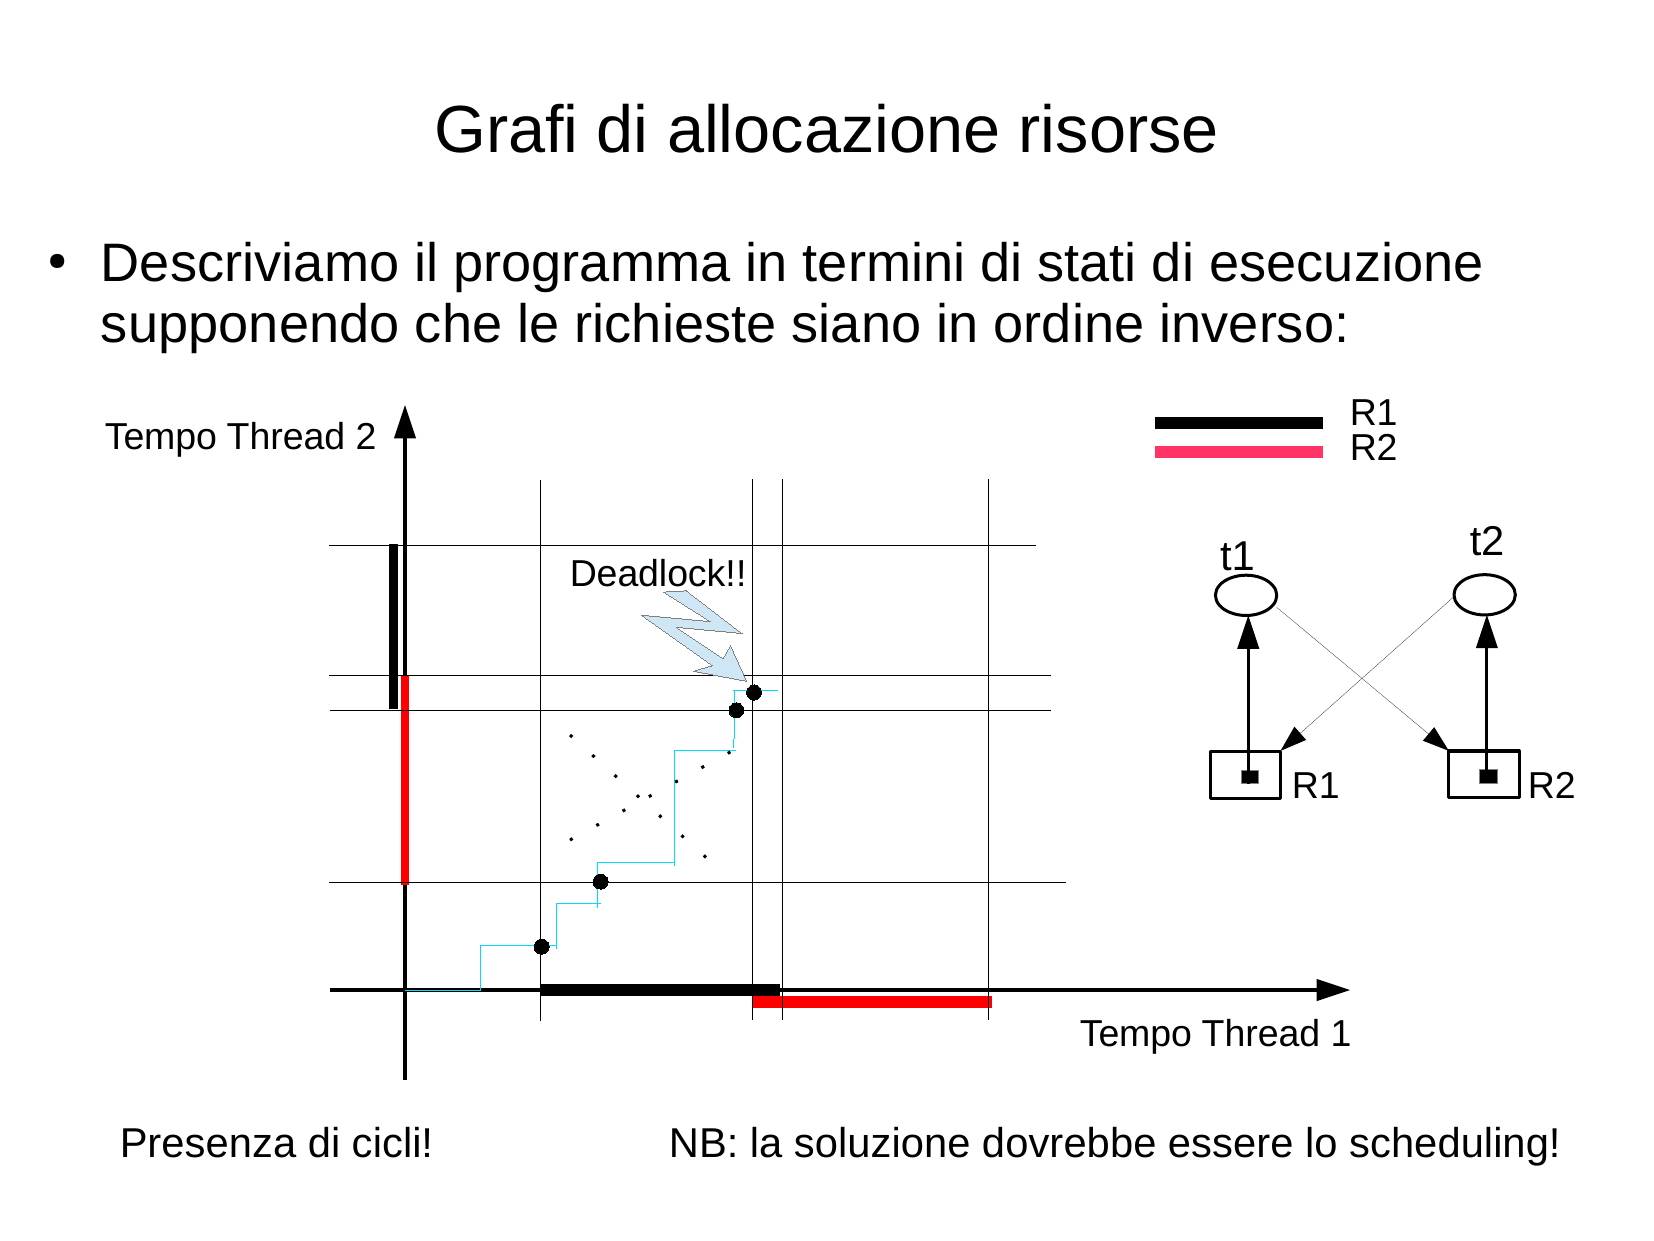

# Grafi di allocazione risorse
Descriviamo il programma in termini di stati di esecuzione supponendo che le richieste siano in ordine inverso:
R1
Tempo Thread 2
R2
t2
t1
Deadlock!!
R1
R2
Tempo Thread 1
Presenza di cicli!
NB: la soluzione dovrebbe essere lo scheduling!